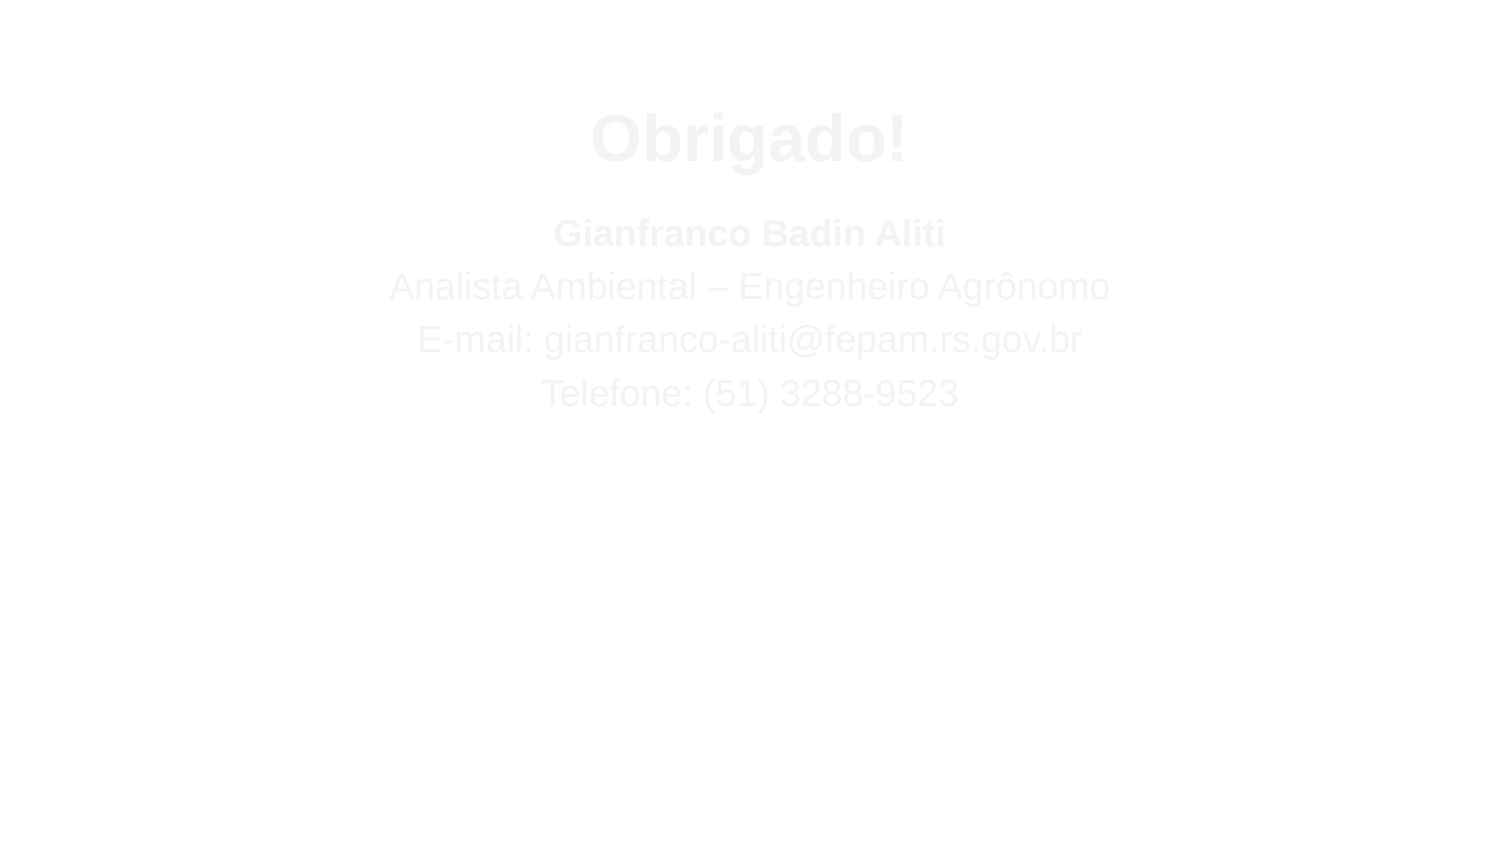

# Obrigado!
Gianfranco Badin Aliti
Analista Ambiental – Engenheiro Agrônomo
E-mail: gianfranco-aliti@fepam.rs.gov.br
Telefone: (51) 3288-9523